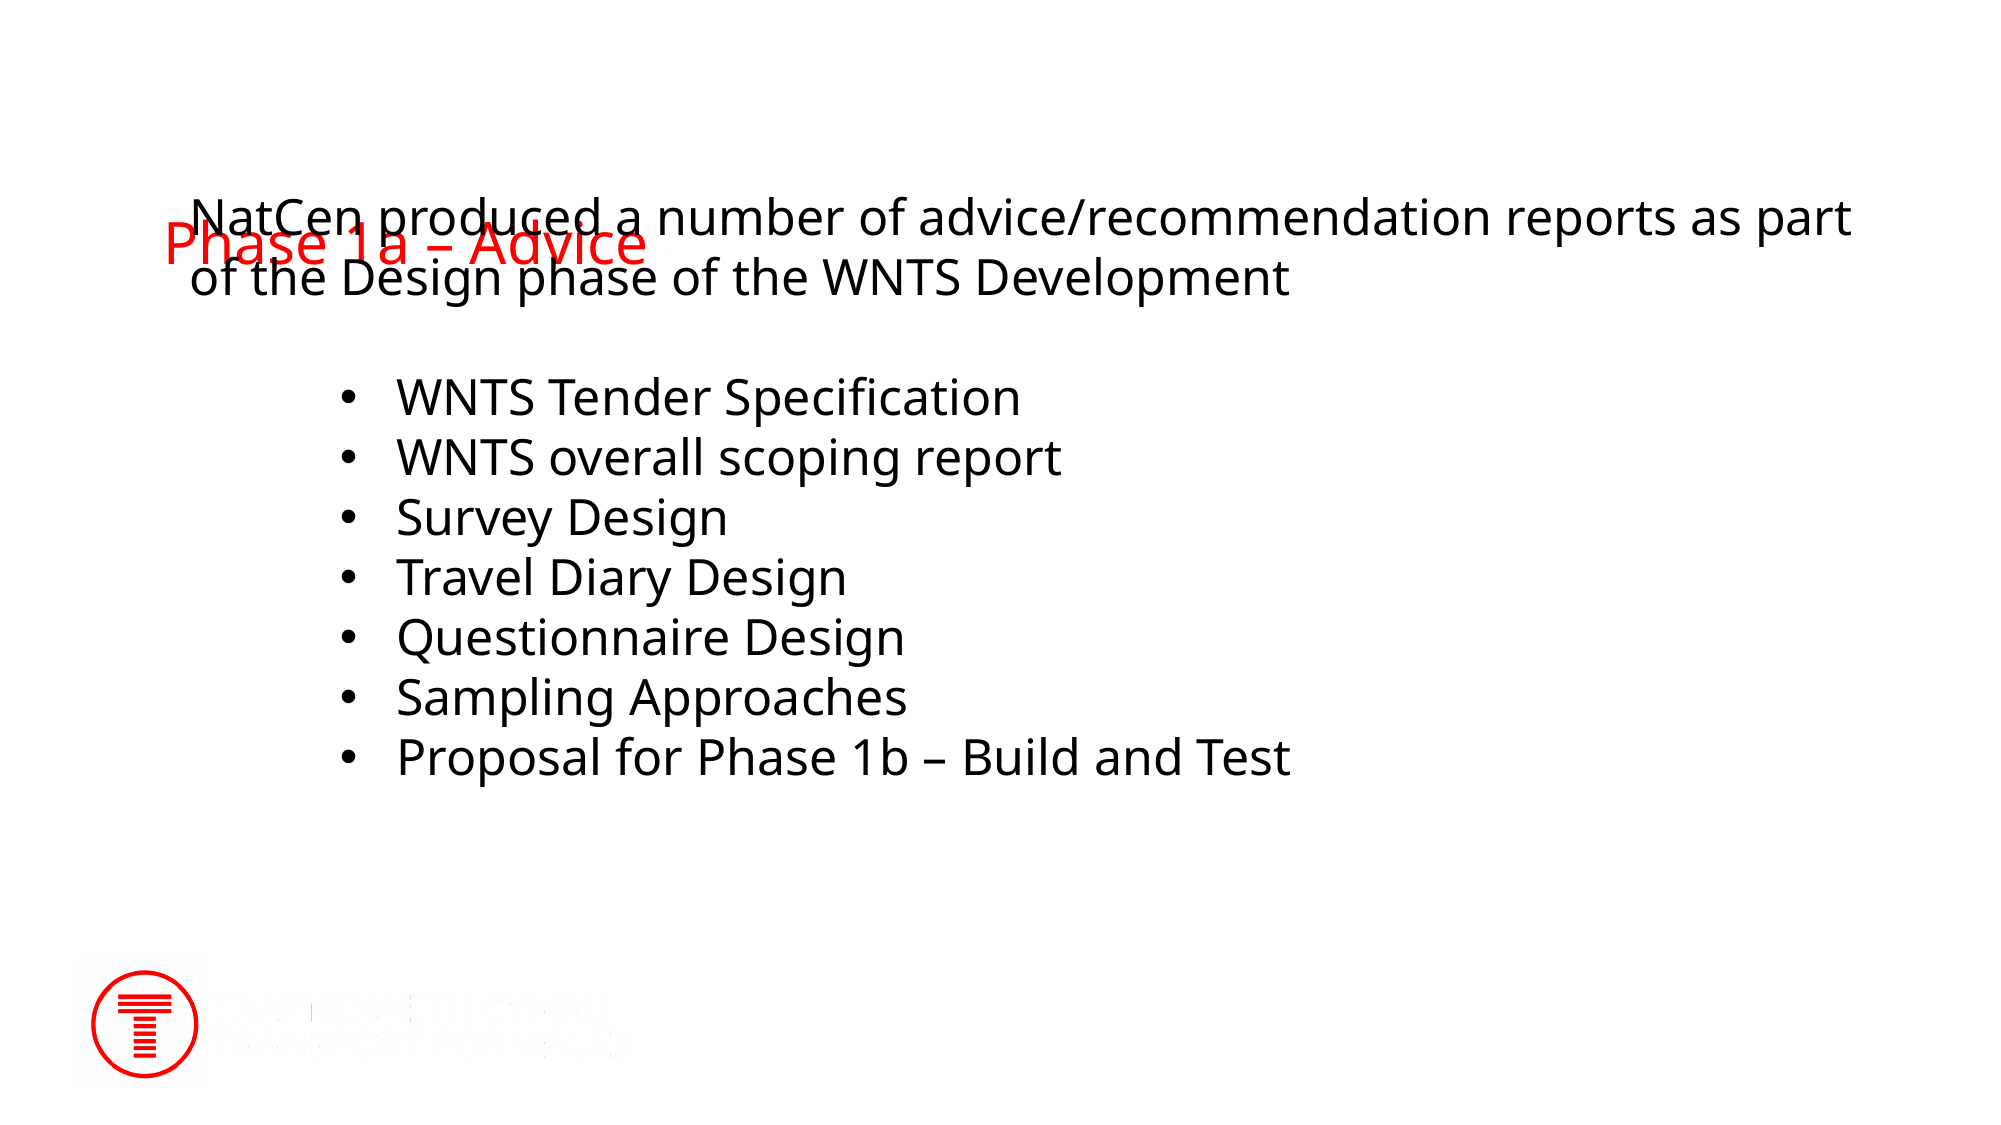

NatCen produced a number of advice/recommendation reports as part of the Design phase of the WNTS Development
WNTS Tender Specification
WNTS overall scoping report
Survey Design
Travel Diary Design
Questionnaire Design
Sampling Approaches
Proposal for Phase 1b – Build and Test
# Phase 1a – Advice